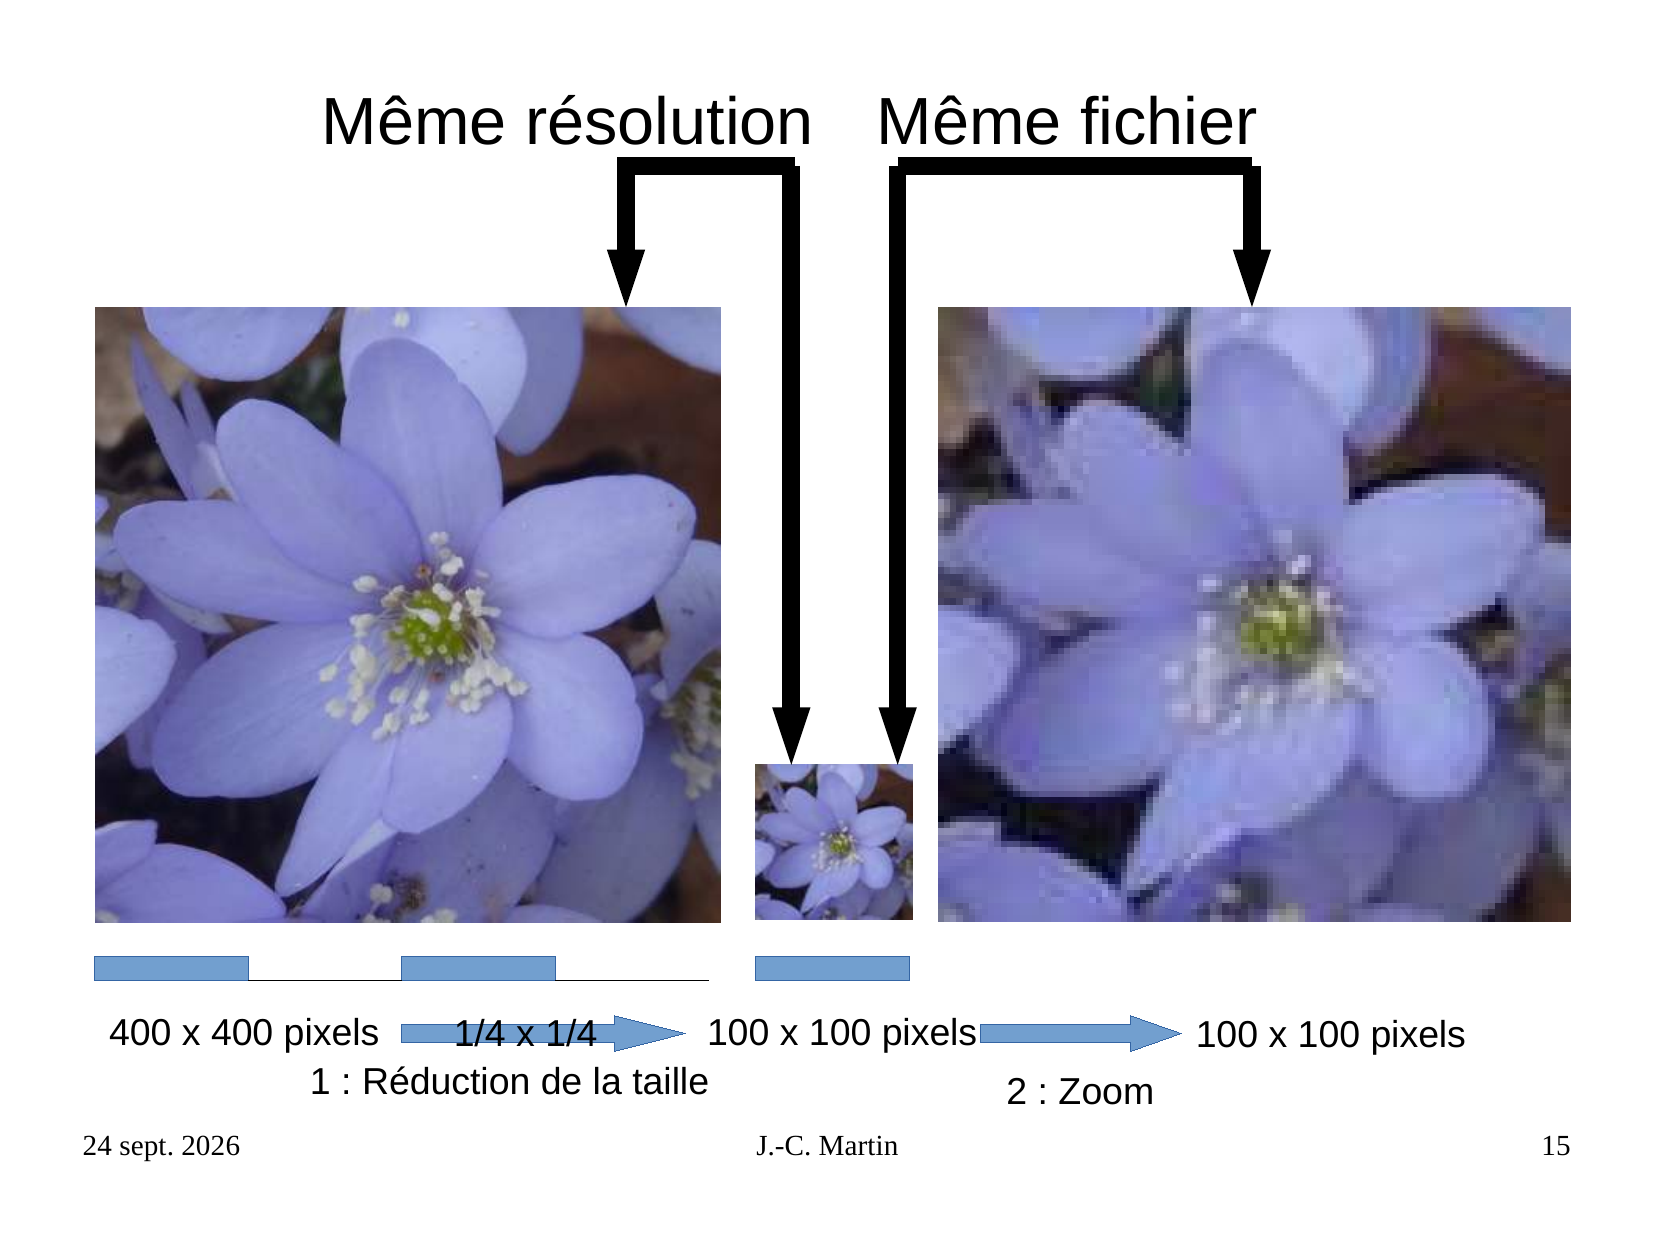

Même résolution
Même fichier
400 x 400 pixels
100 x 100 pixels
100 x 100 pixels
1/4 x 1/4
1 : Réduction de la taille
2 : Zoom
J.-C. Martin
15